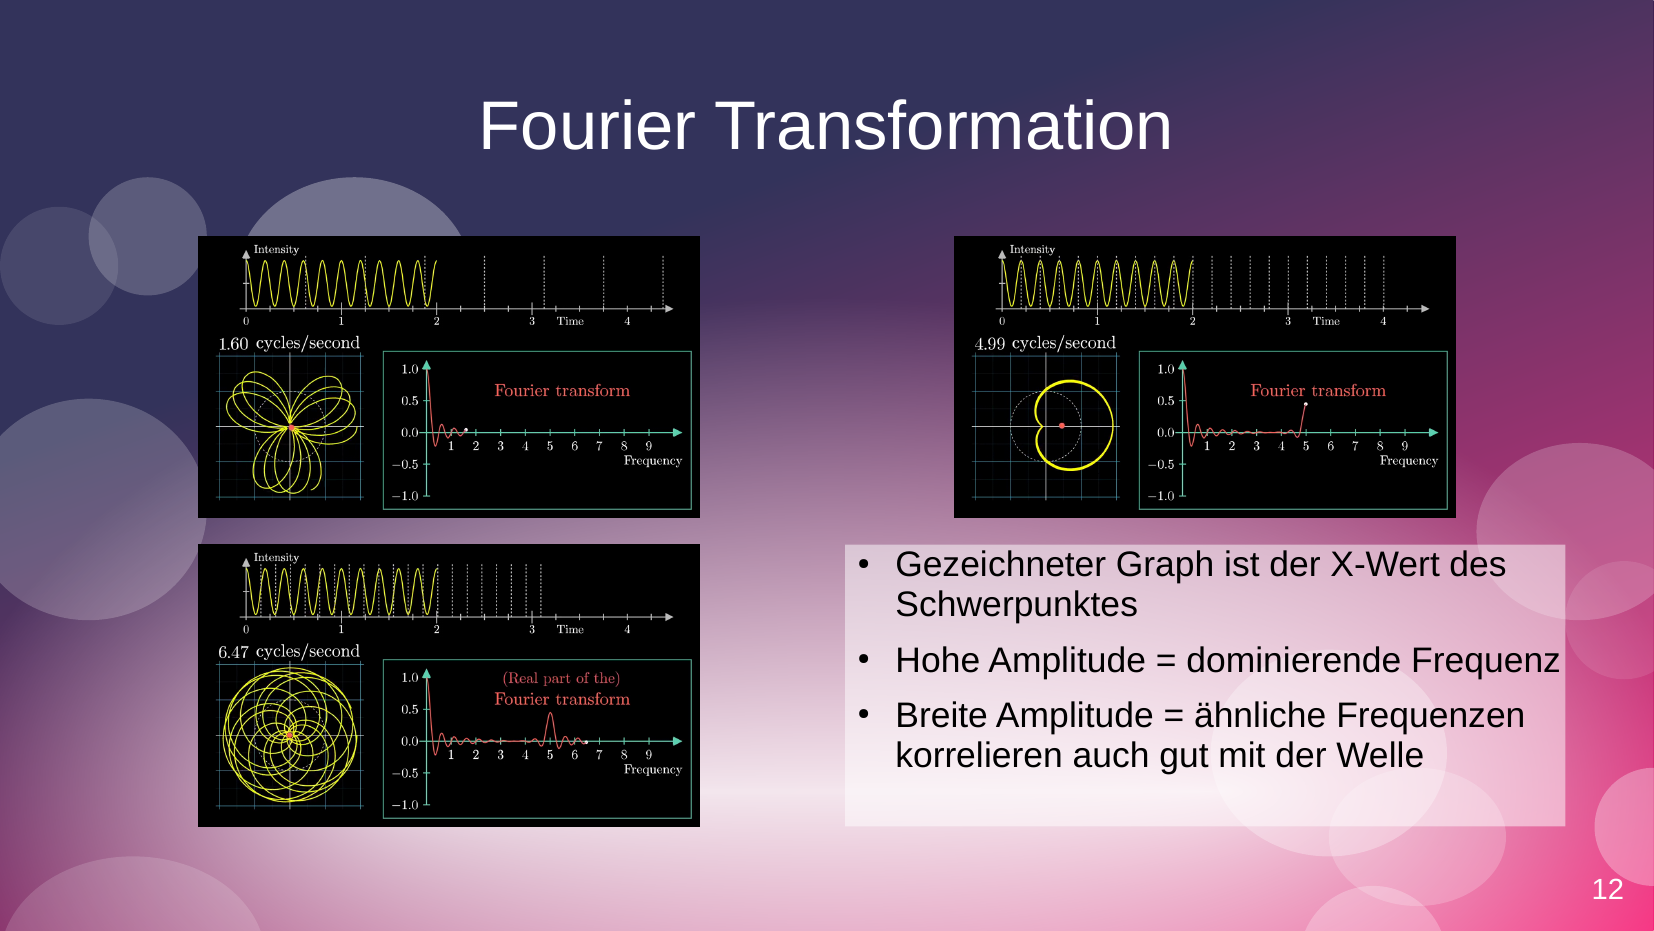

# Fourier Transformation
Gezeichneter Graph ist der X-Wert des Schwerpunktes
Hohe Amplitude = dominierende Frequenz
Breite Amplitude = ähnliche Frequenzen korrelieren auch gut mit der Welle